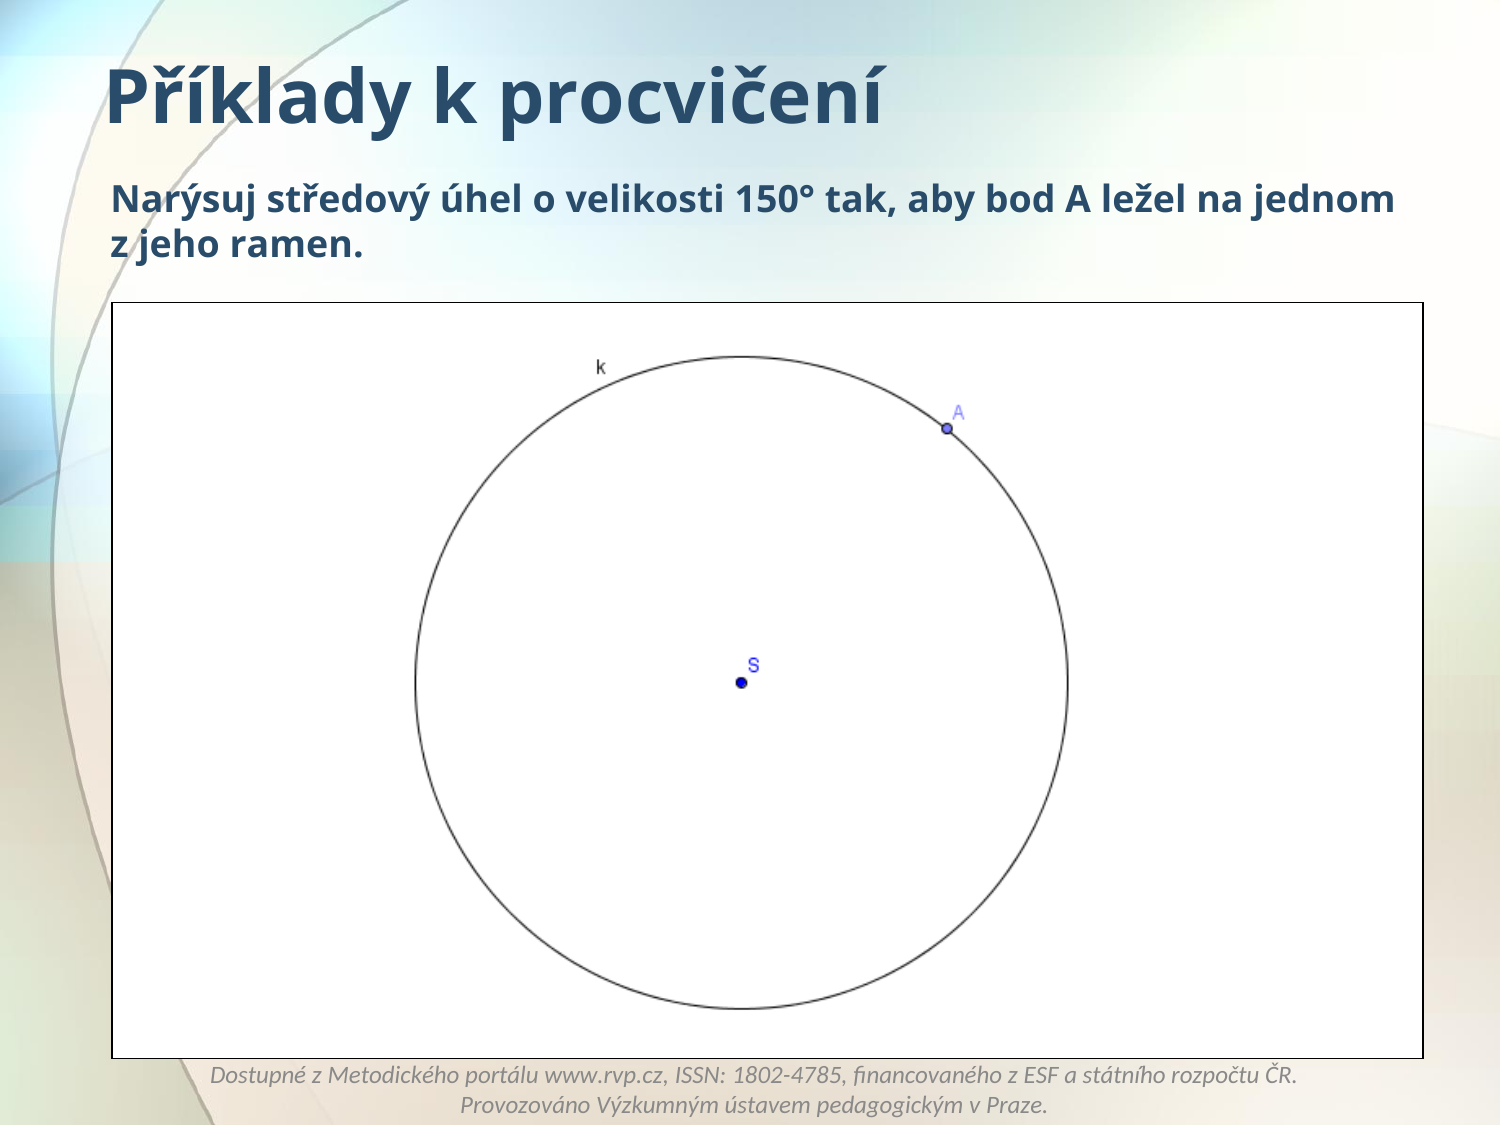

# Příklady k procvičení
Narýsuj středový úhel o velikosti 150° tak, aby bod A ležel na jednom
z jeho ramen.